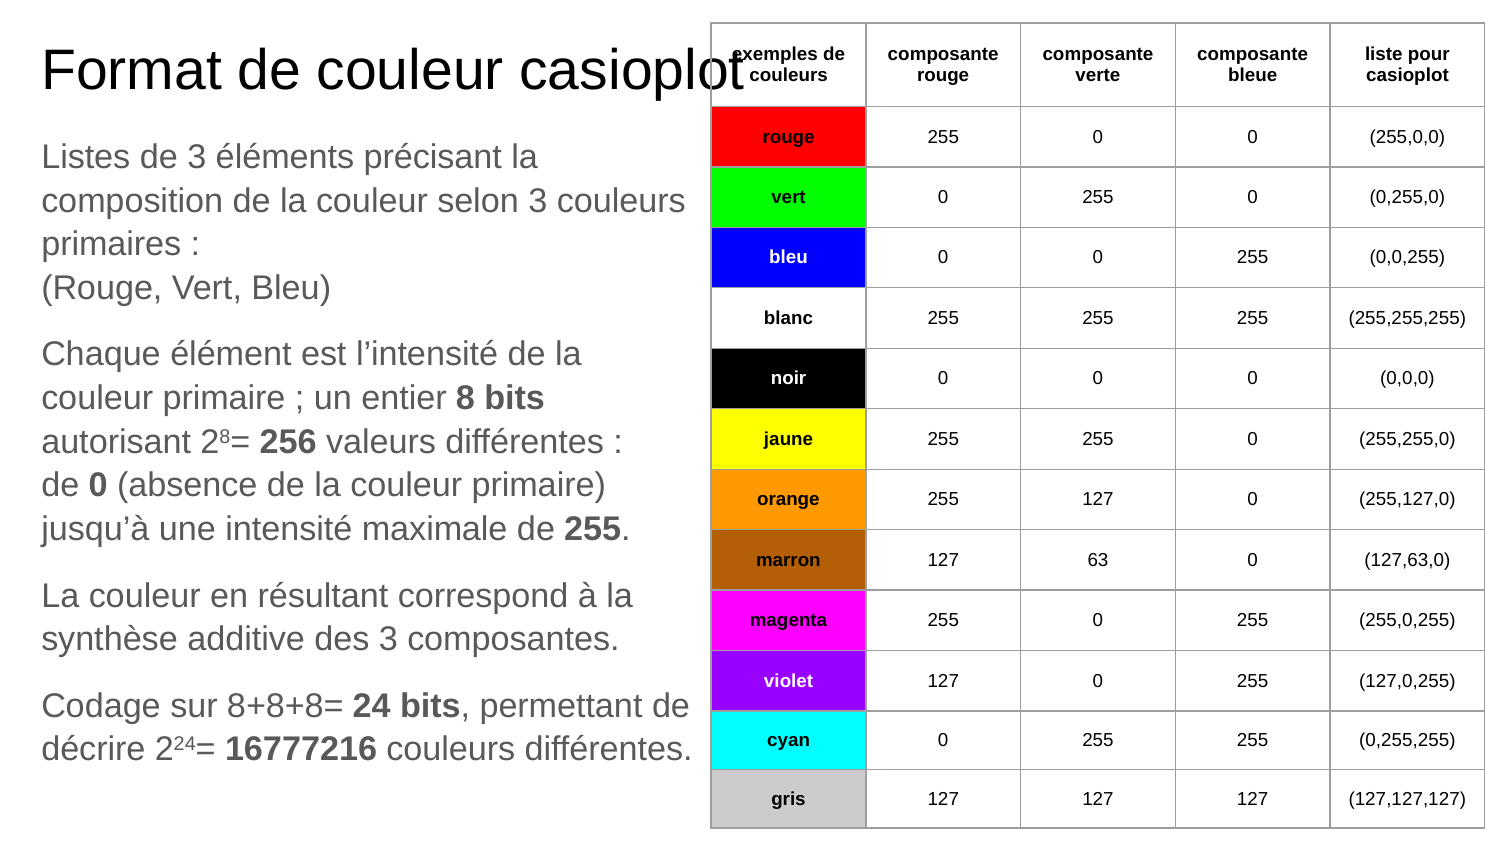

# Format de couleur casioplot
| exemples de couleurs | composante rouge | composante verte | composante bleue | liste pour casioplot |
| --- | --- | --- | --- | --- |
| rouge | 255 | 0 | 0 | (255,0,0) |
| vert | 0 | 255 | 0 | (0,255,0) |
| bleu | 0 | 0 | 255 | (0,0,255) |
| blanc | 255 | 255 | 255 | (255,255,255) |
| noir | 0 | 0 | 0 | (0,0,0) |
| jaune | 255 | 255 | 0 | (255,255,0) |
| orange | 255 | 127 | 0 | (255,127,0) |
| marron | 127 | 63 | 0 | (127,63,0) |
| magenta | 255 | 0 | 255 | (255,0,255) |
| violet | 127 | 0 | 255 | (127,0,255) |
| cyan | 0 | 255 | 255 | (0,255,255) |
| gris | 127 | 127 | 127 | (127,127,127) |
Listes de 3 éléments précisant la composition de la couleur selon 3 couleurs primaires :
(Rouge, Vert, Bleu)
Chaque élément est l’intensité de la couleur primaire ; un entier 8 bits autorisant 28= 256 valeurs différentes :
de 0 (absence de la couleur primaire) jusqu’à une intensité maximale de 255.
La couleur en résultant correspond à la synthèse additive des 3 composantes.
Codage sur 8+8+8= 24 bits, permettant de décrire 224= 16777216 couleurs différentes.